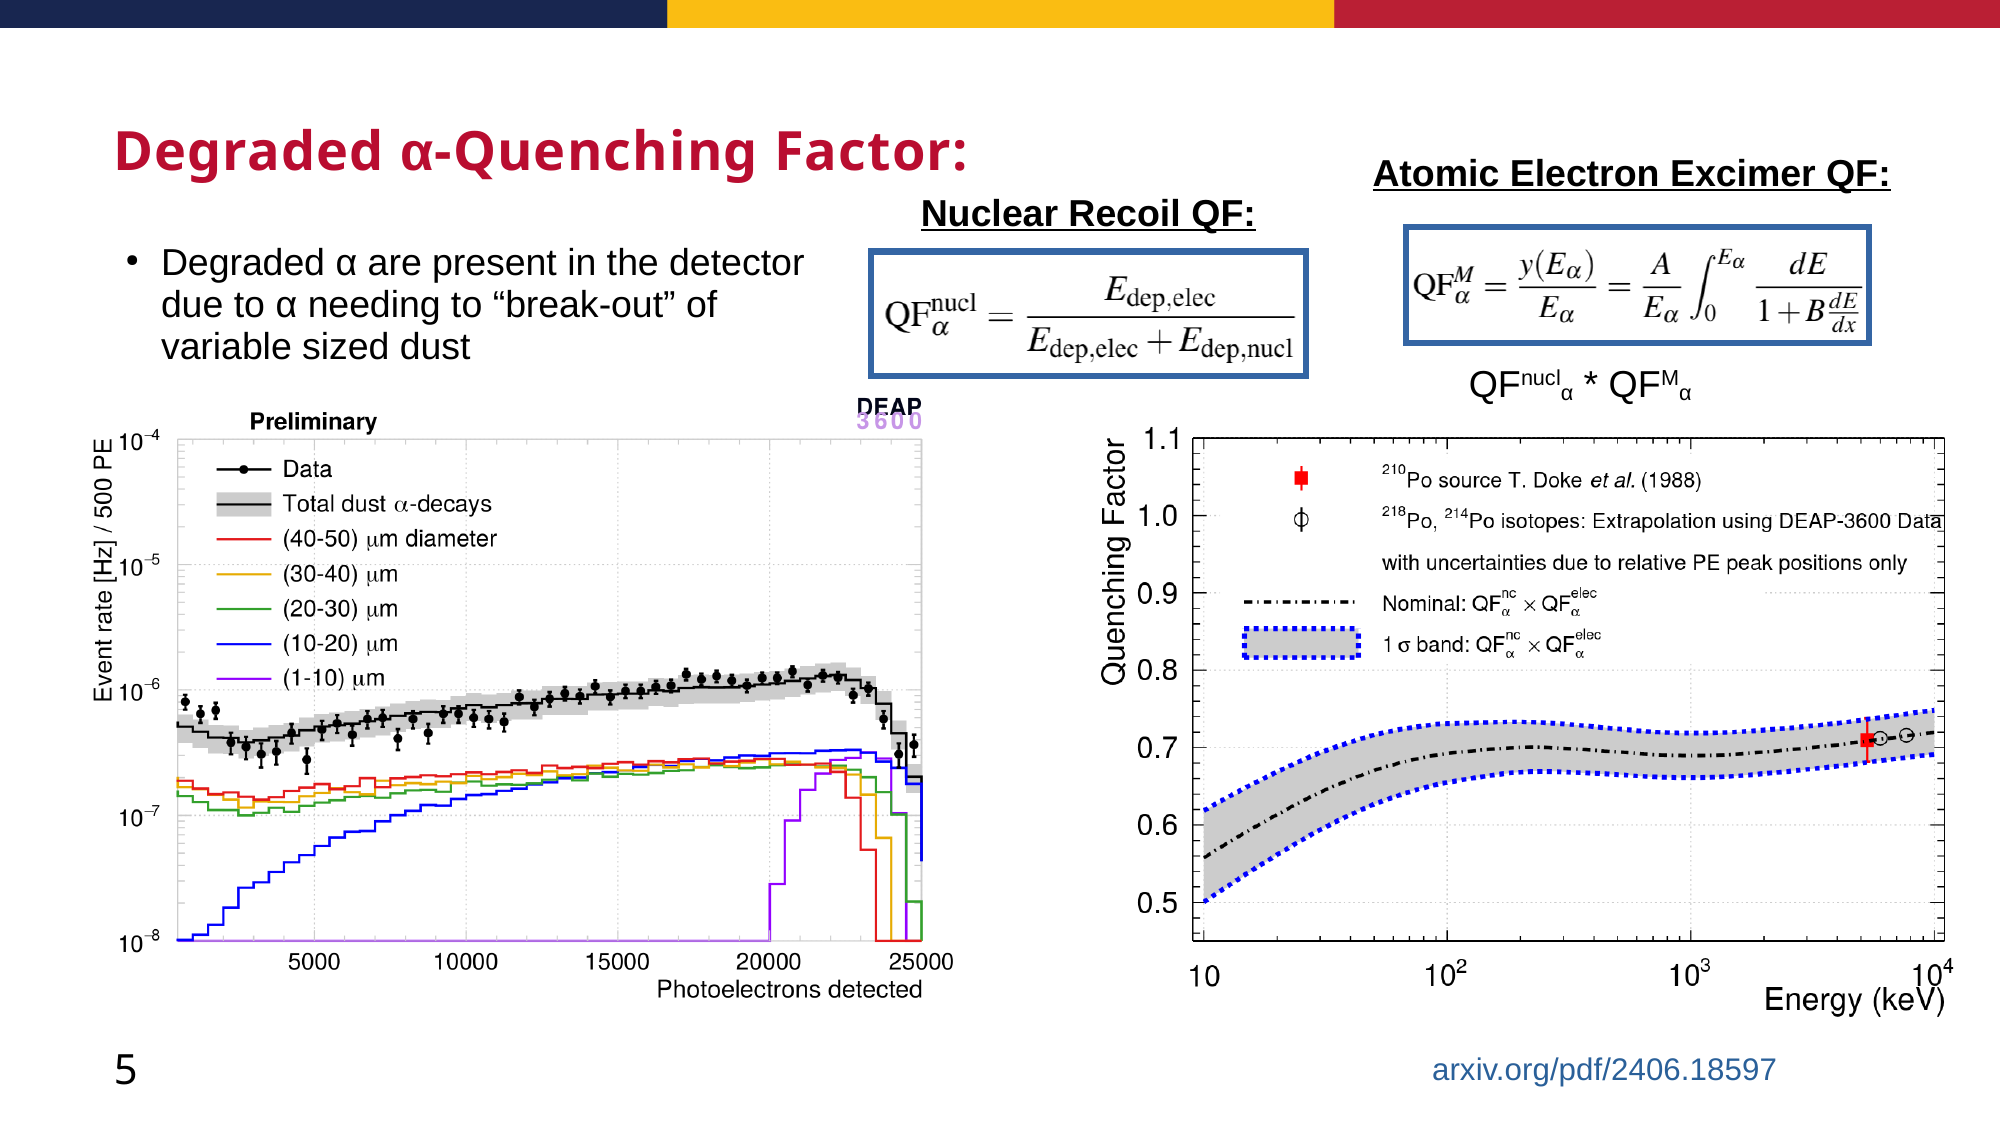

# Degraded α-Quenching Factor:
Atomic Electron Excimer QF:
Nuclear Recoil QF:
Degraded α are present in the detector due to α needing to “break-out” of variable sized dust
QFnuclα * QFMα
arxiv.org/pdf/2406.18597